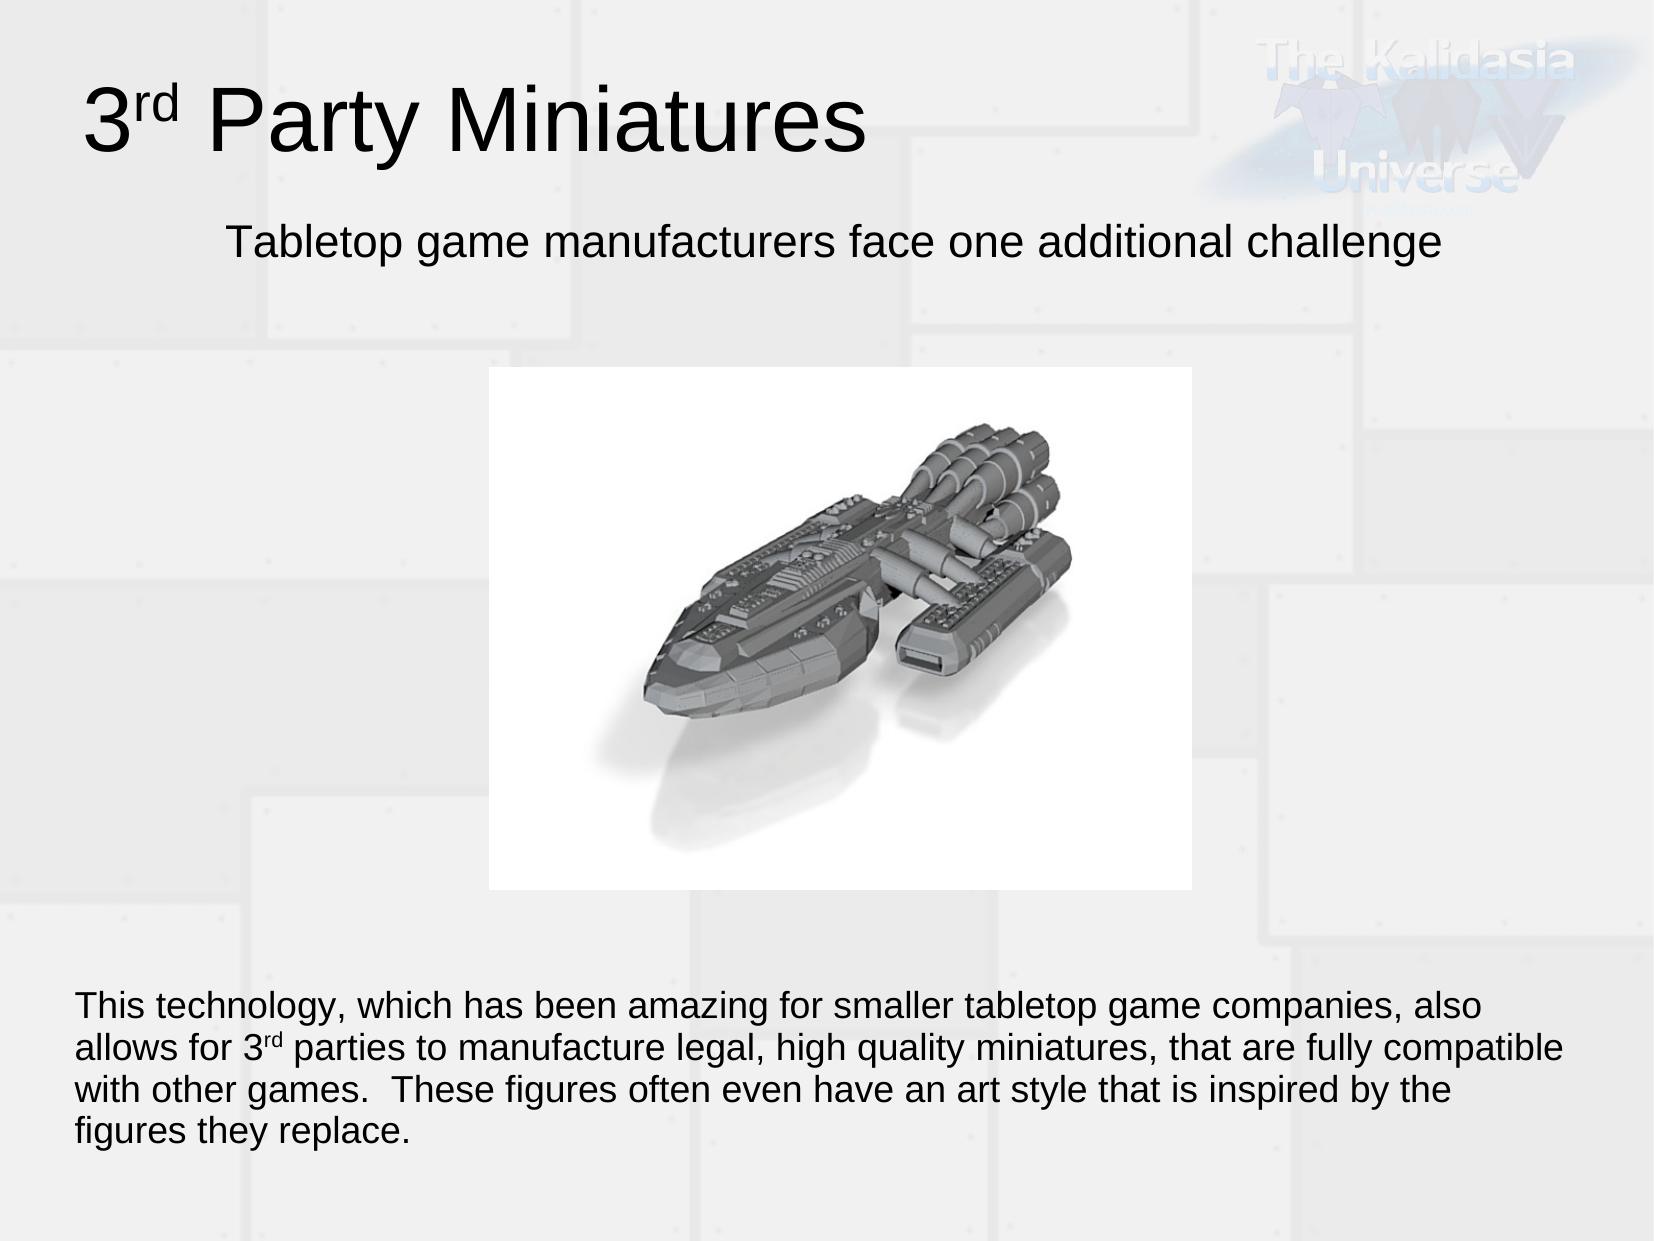

# 3rd Party Miniatures
Tabletop game manufacturers face one additional challenge
This technology, which has been amazing for smaller tabletop game companies, also allows for 3rd parties to manufacture legal, high quality miniatures, that are fully compatible with other games. These figures often even have an art style that is inspired by the figures they replace.